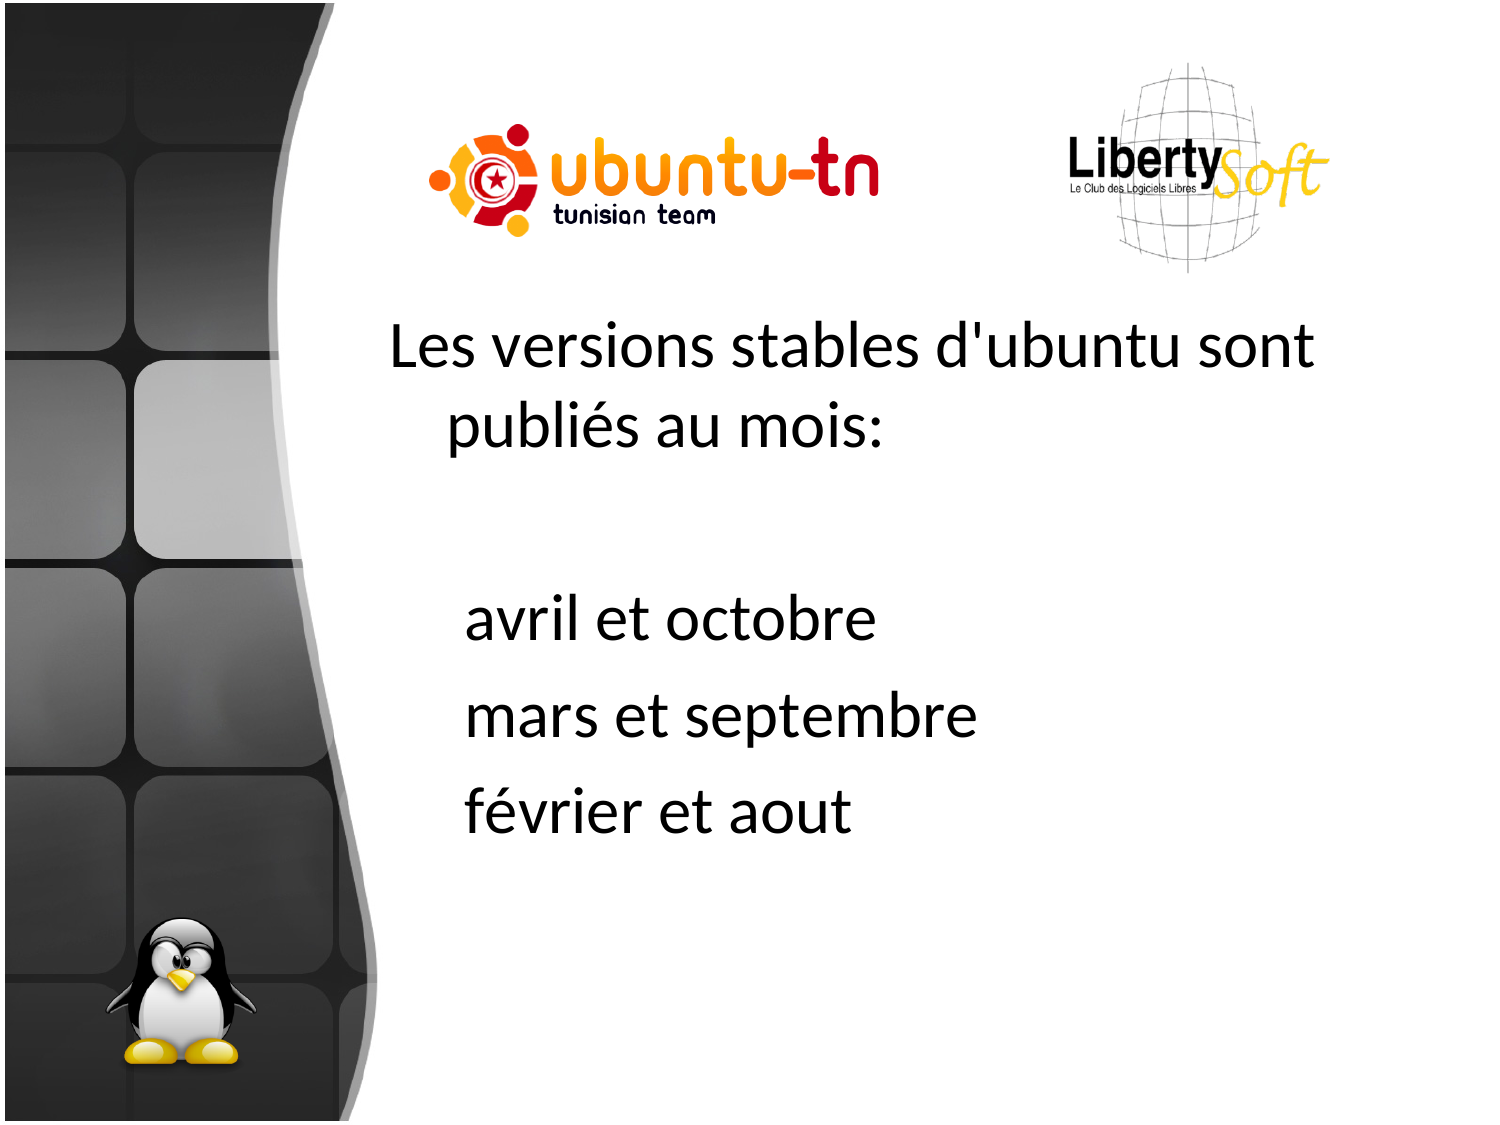

#
Les versions stables d'ubuntu sont publiés au mois:
avril et octobre
mars et septembre
février et aout